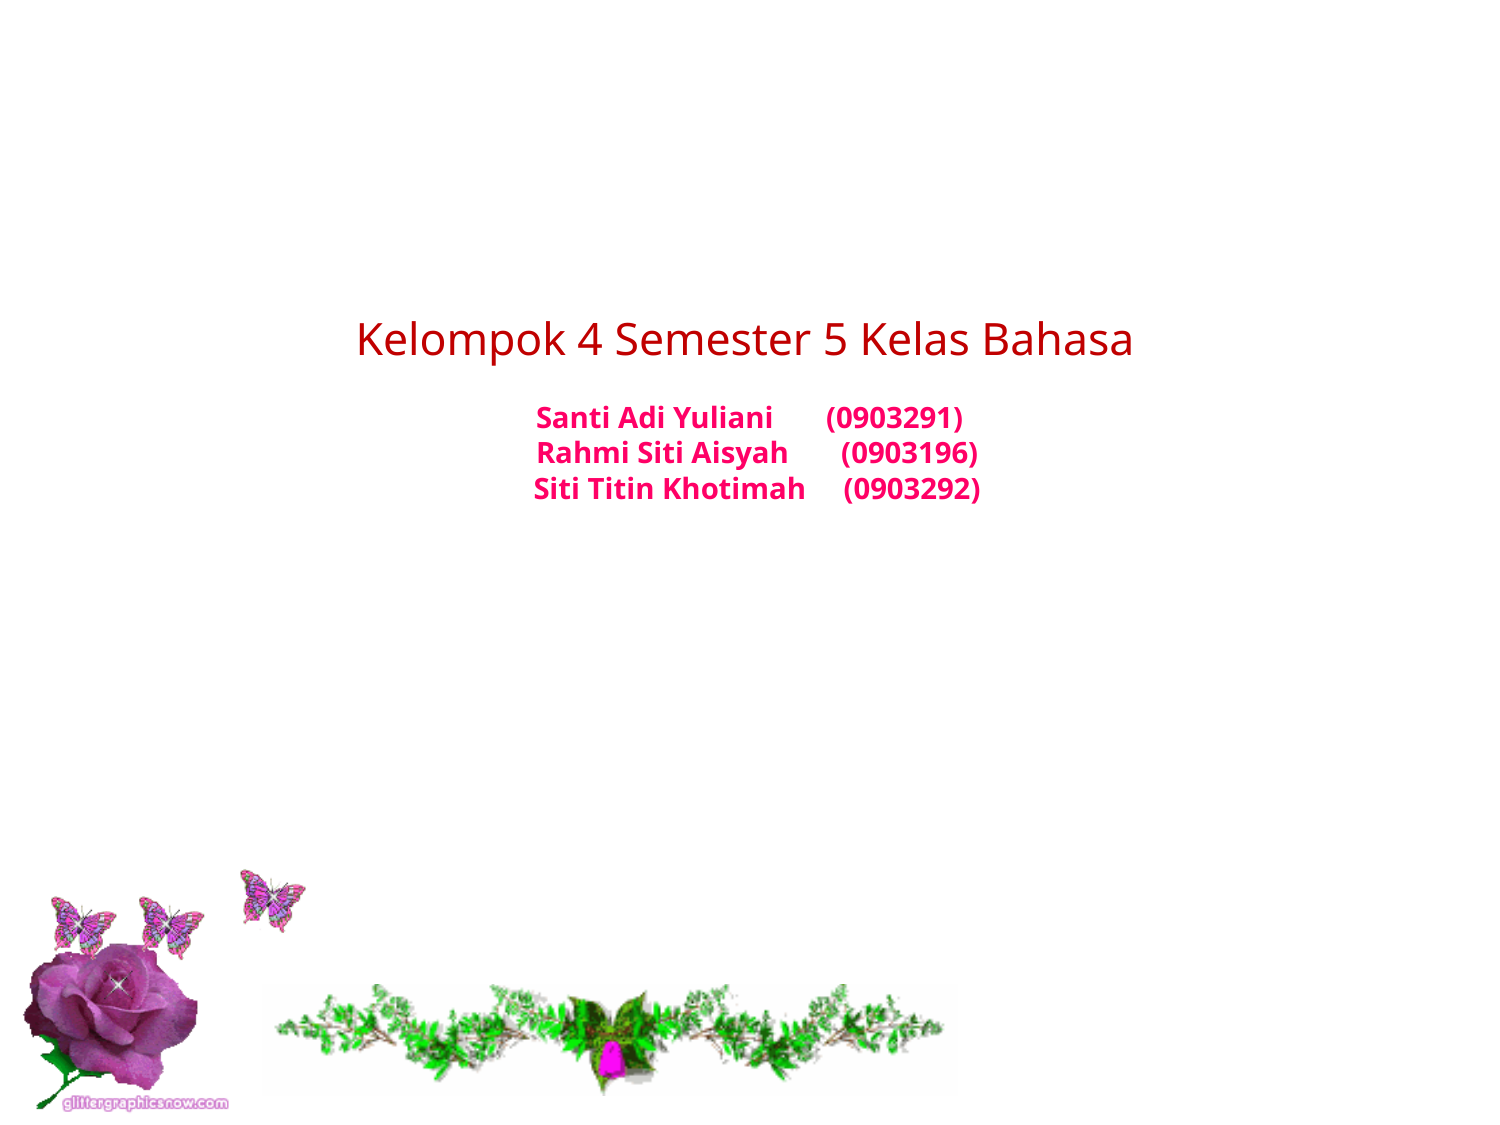

# Kelompok 4 Semester 5 Kelas Bahasa Santi Adi Yuliani (0903291) Rahmi Siti Aisyah (0903196) Siti Titin Khotimah (0903292)